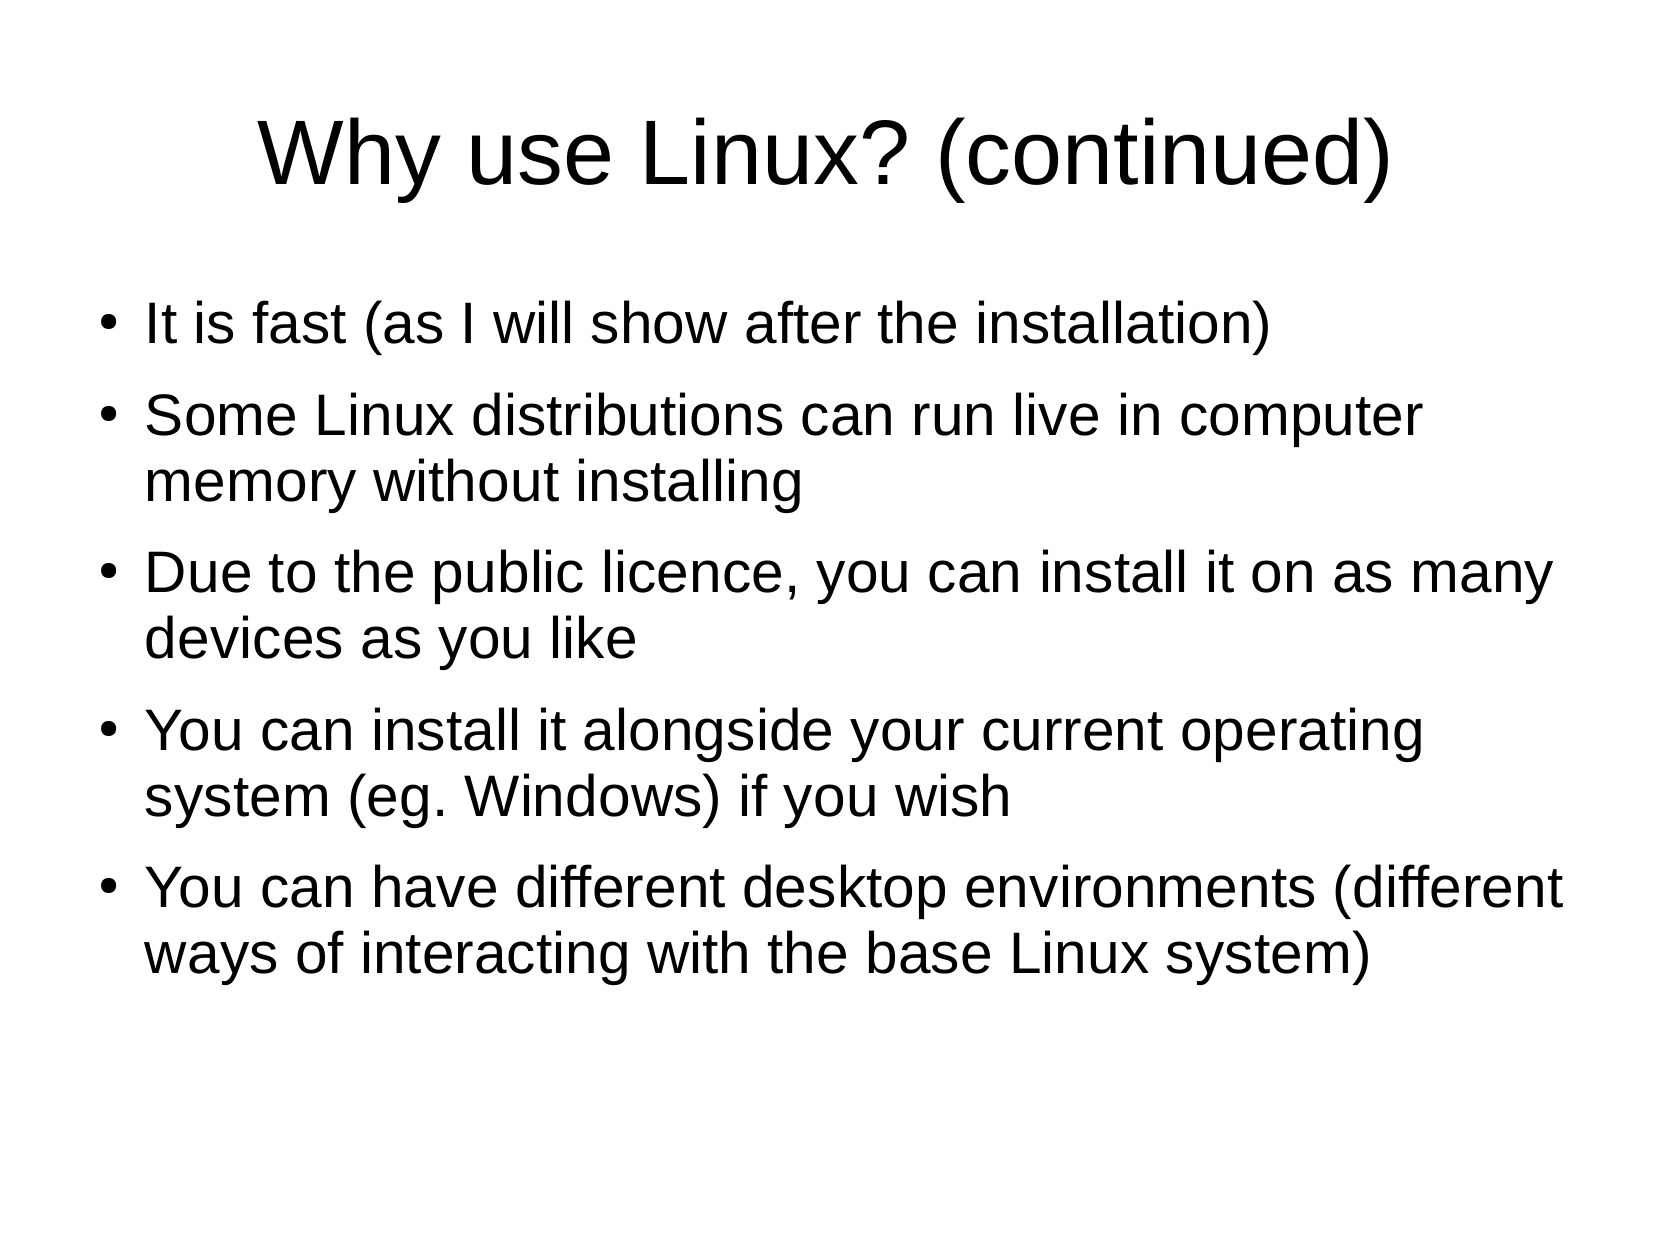

# Why use Linux? (continued)
It is fast (as I will show after the installation)
Some Linux distributions can run live in computer memory without installing
Due to the public licence, you can install it on as many devices as you like
You can install it alongside your current operating system (eg. Windows) if you wish
You can have different desktop environments (different ways of interacting with the base Linux system)